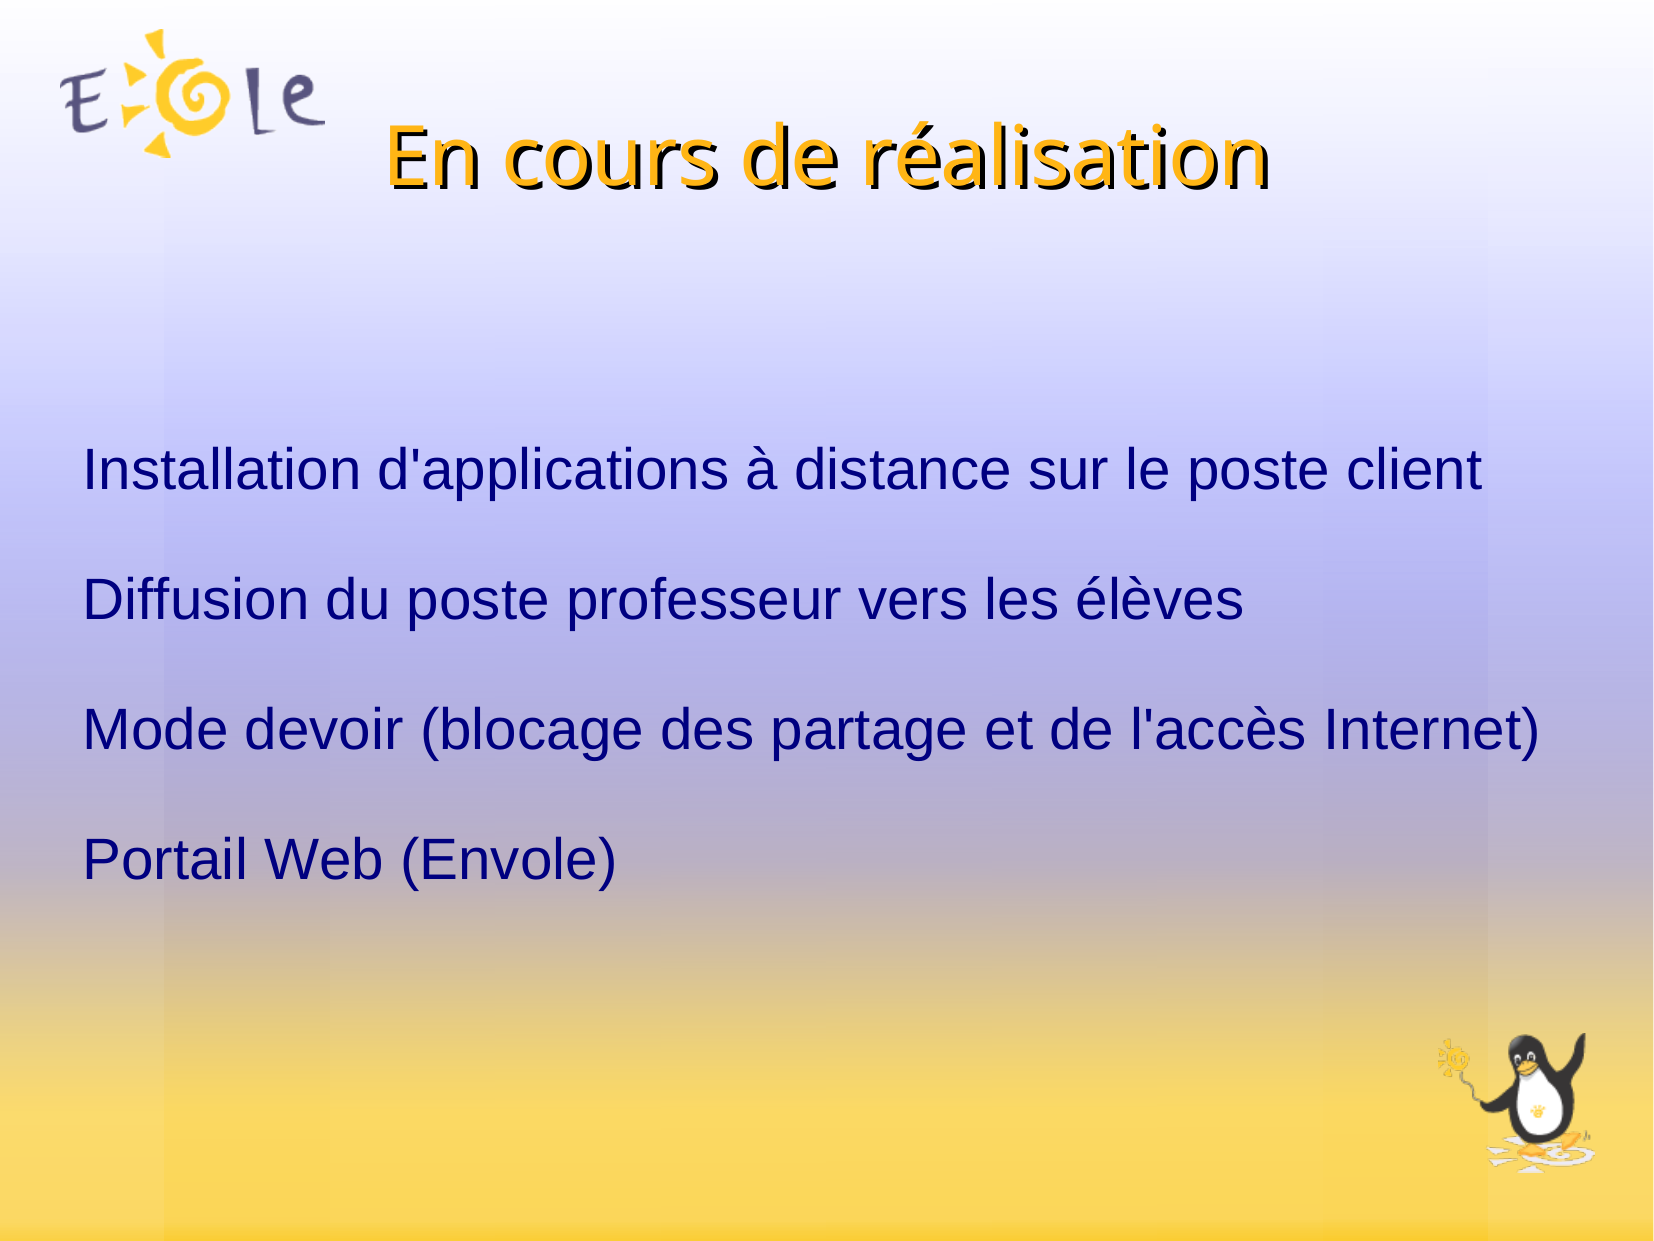

# En cours de réalisation
Installation d'applications à distance sur le poste client
Diffusion du poste professeur vers les élèves
Mode devoir (blocage des partage et de l'accès Internet)
Portail Web (Envole)